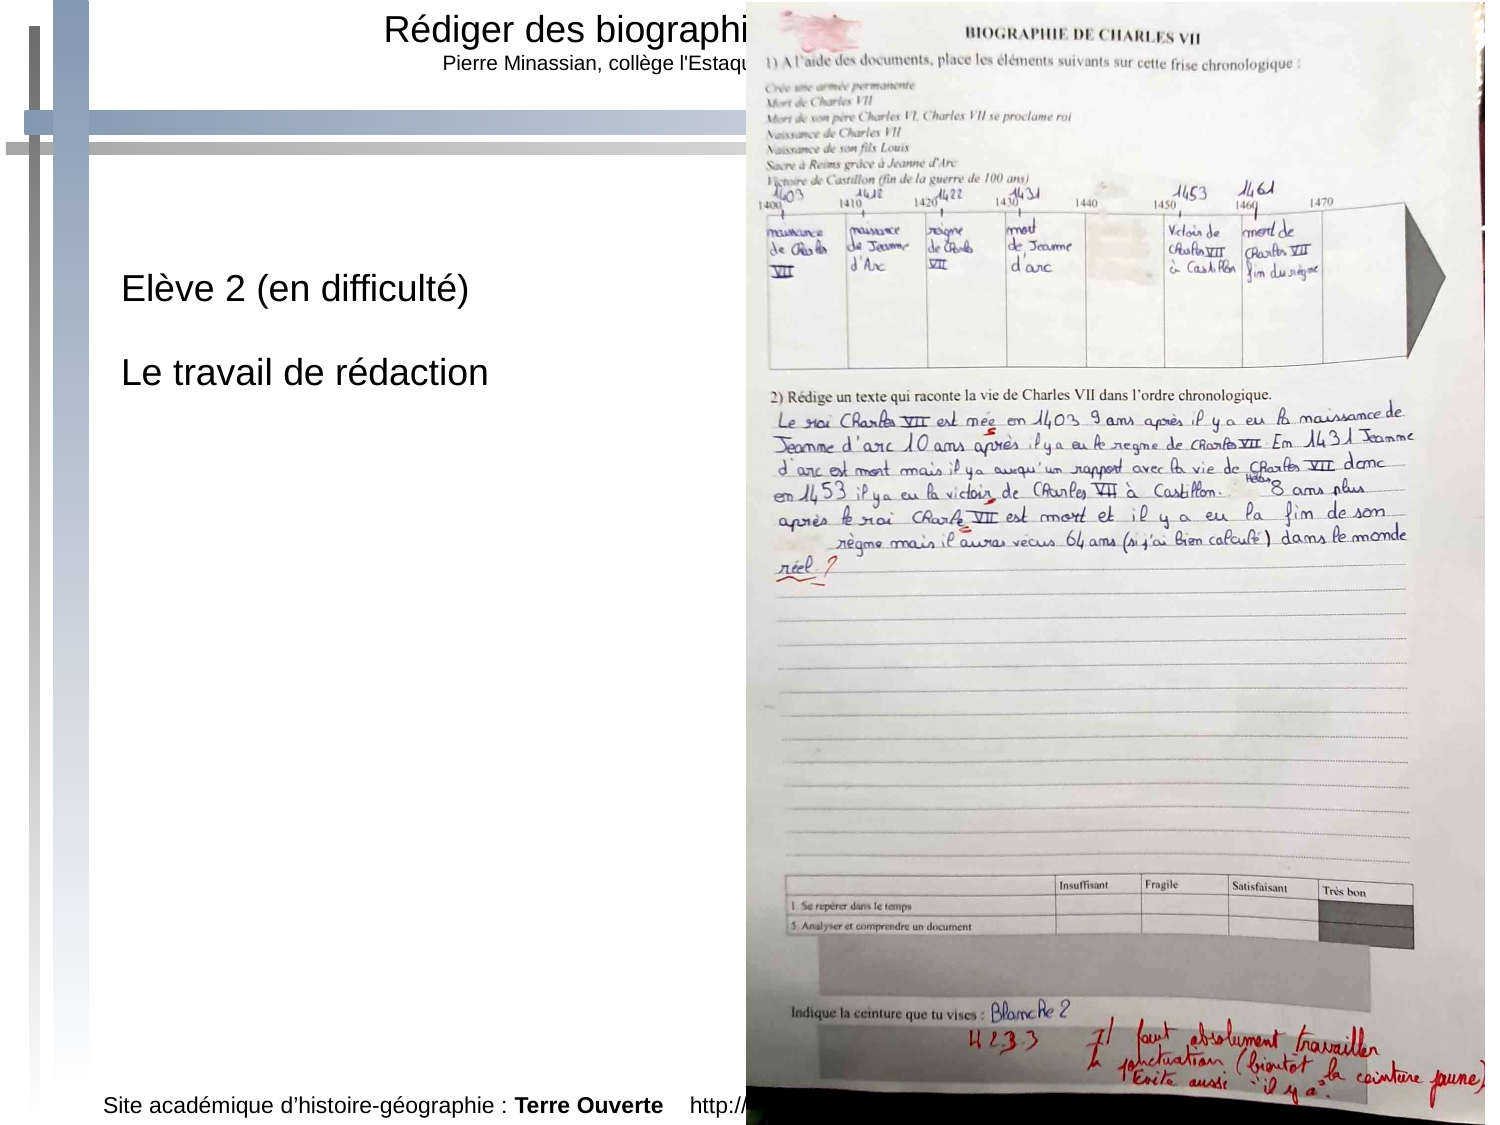

Rédiger des biographies en 5e
Pierre Minassian, collège l'Estaque, 13016
Elève 2 (en difficulté)
Le travail de rédaction
Site académique d’histoire-géographie : Terre Ouverte http://www.pedagogie.ac-aix-marseille.fr/jcms/c_43559/fr/accueil